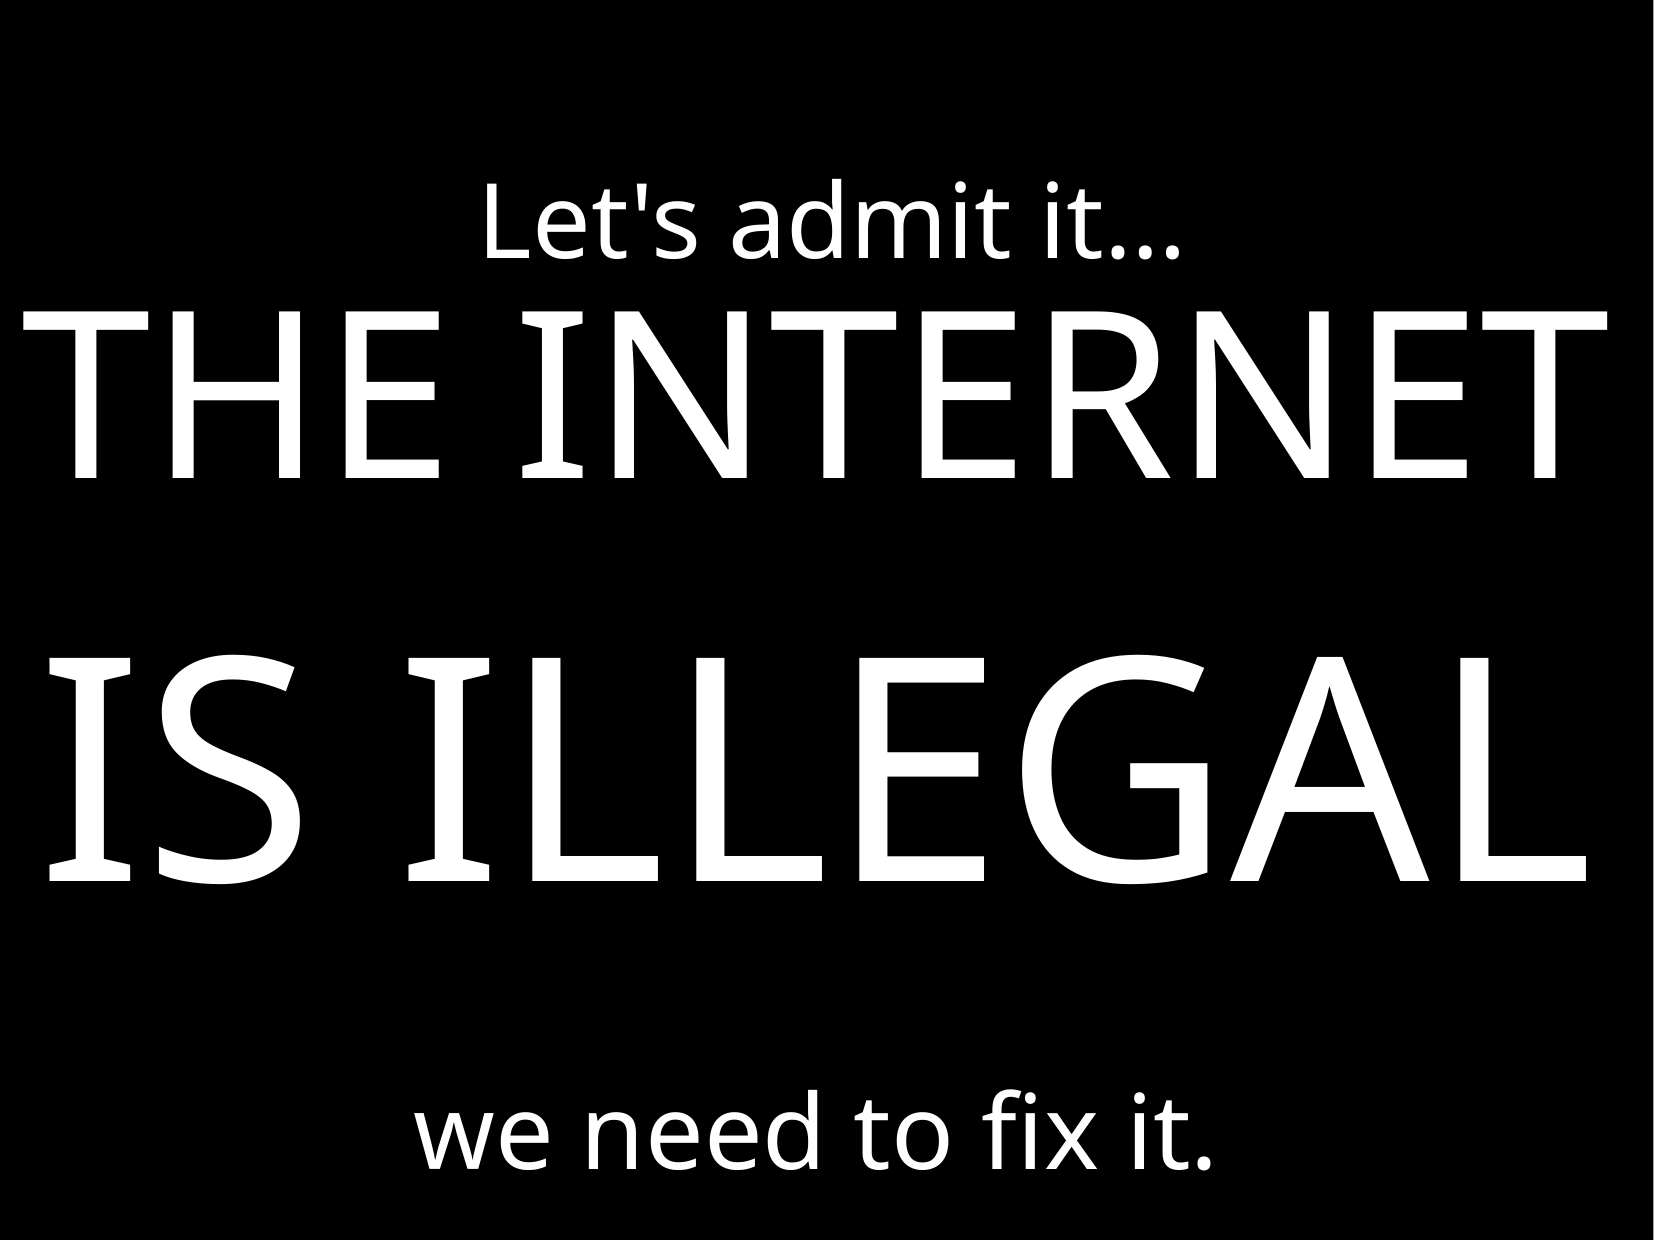

# Let's admit it…
THE INTERNET
IS ILLEGAL
we need to fix it.